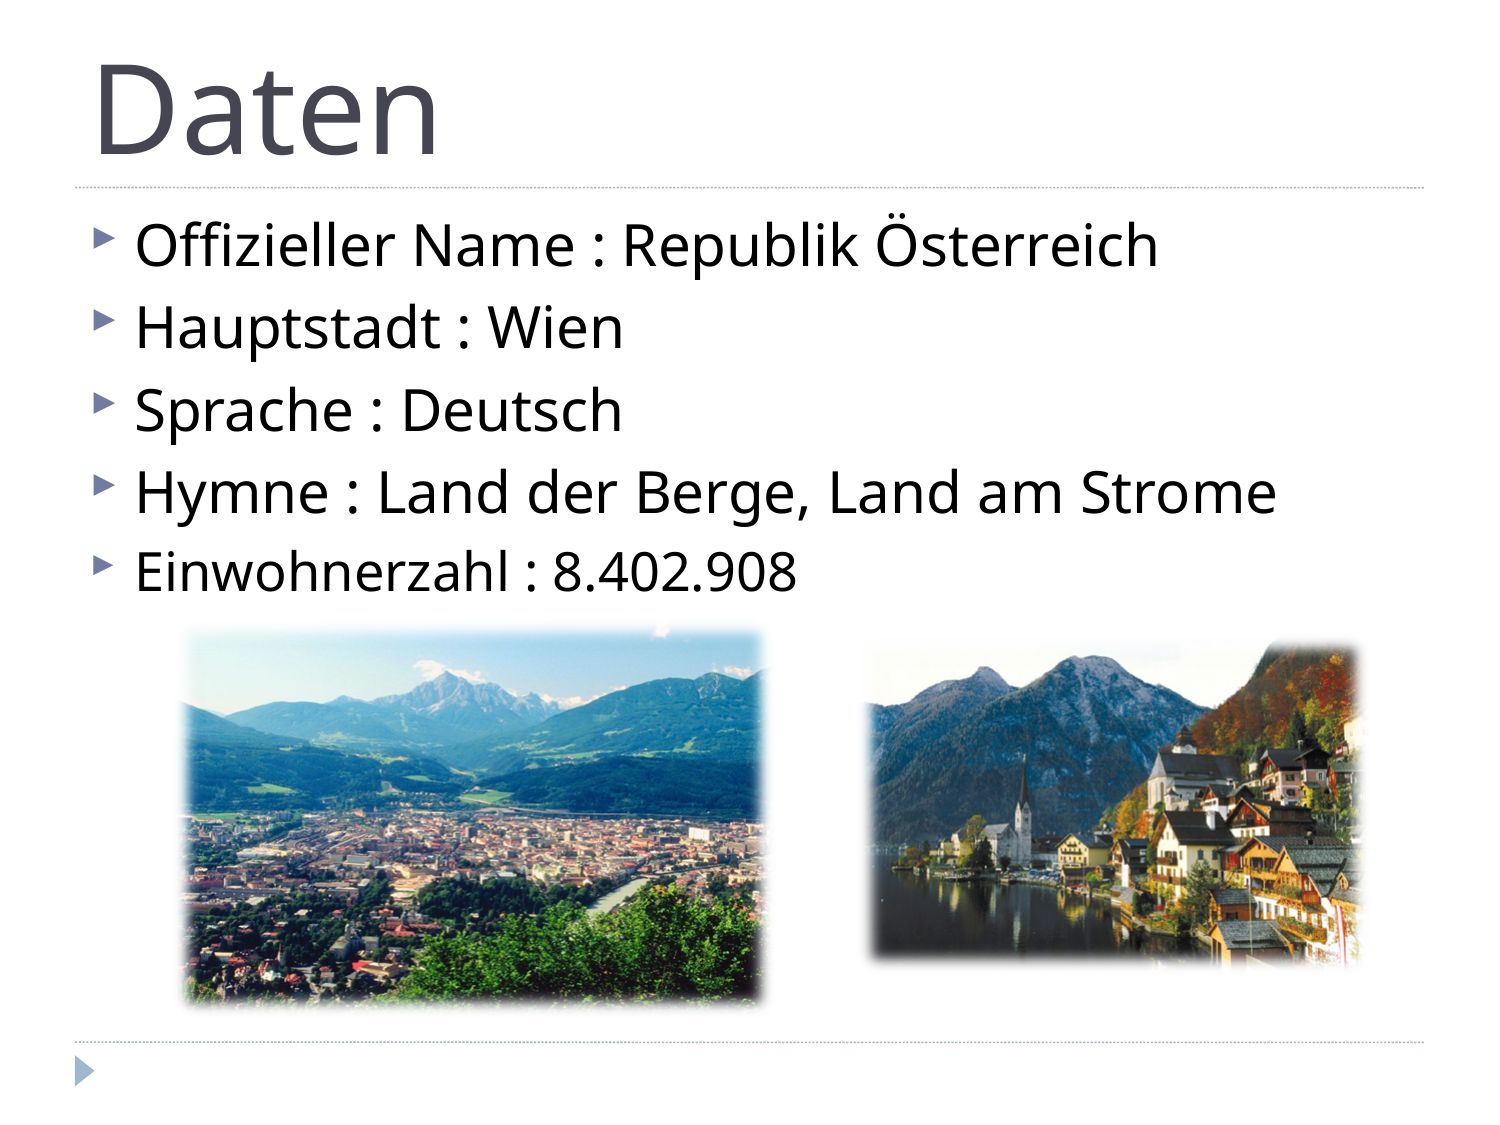

Daten
Offizieller Name : Republik Österreich
Hauptstadt : Wien
Sprache : Deutsch
Hymne : Land der Berge, Land am Strome
Einwohnerzahl : 8.402.908